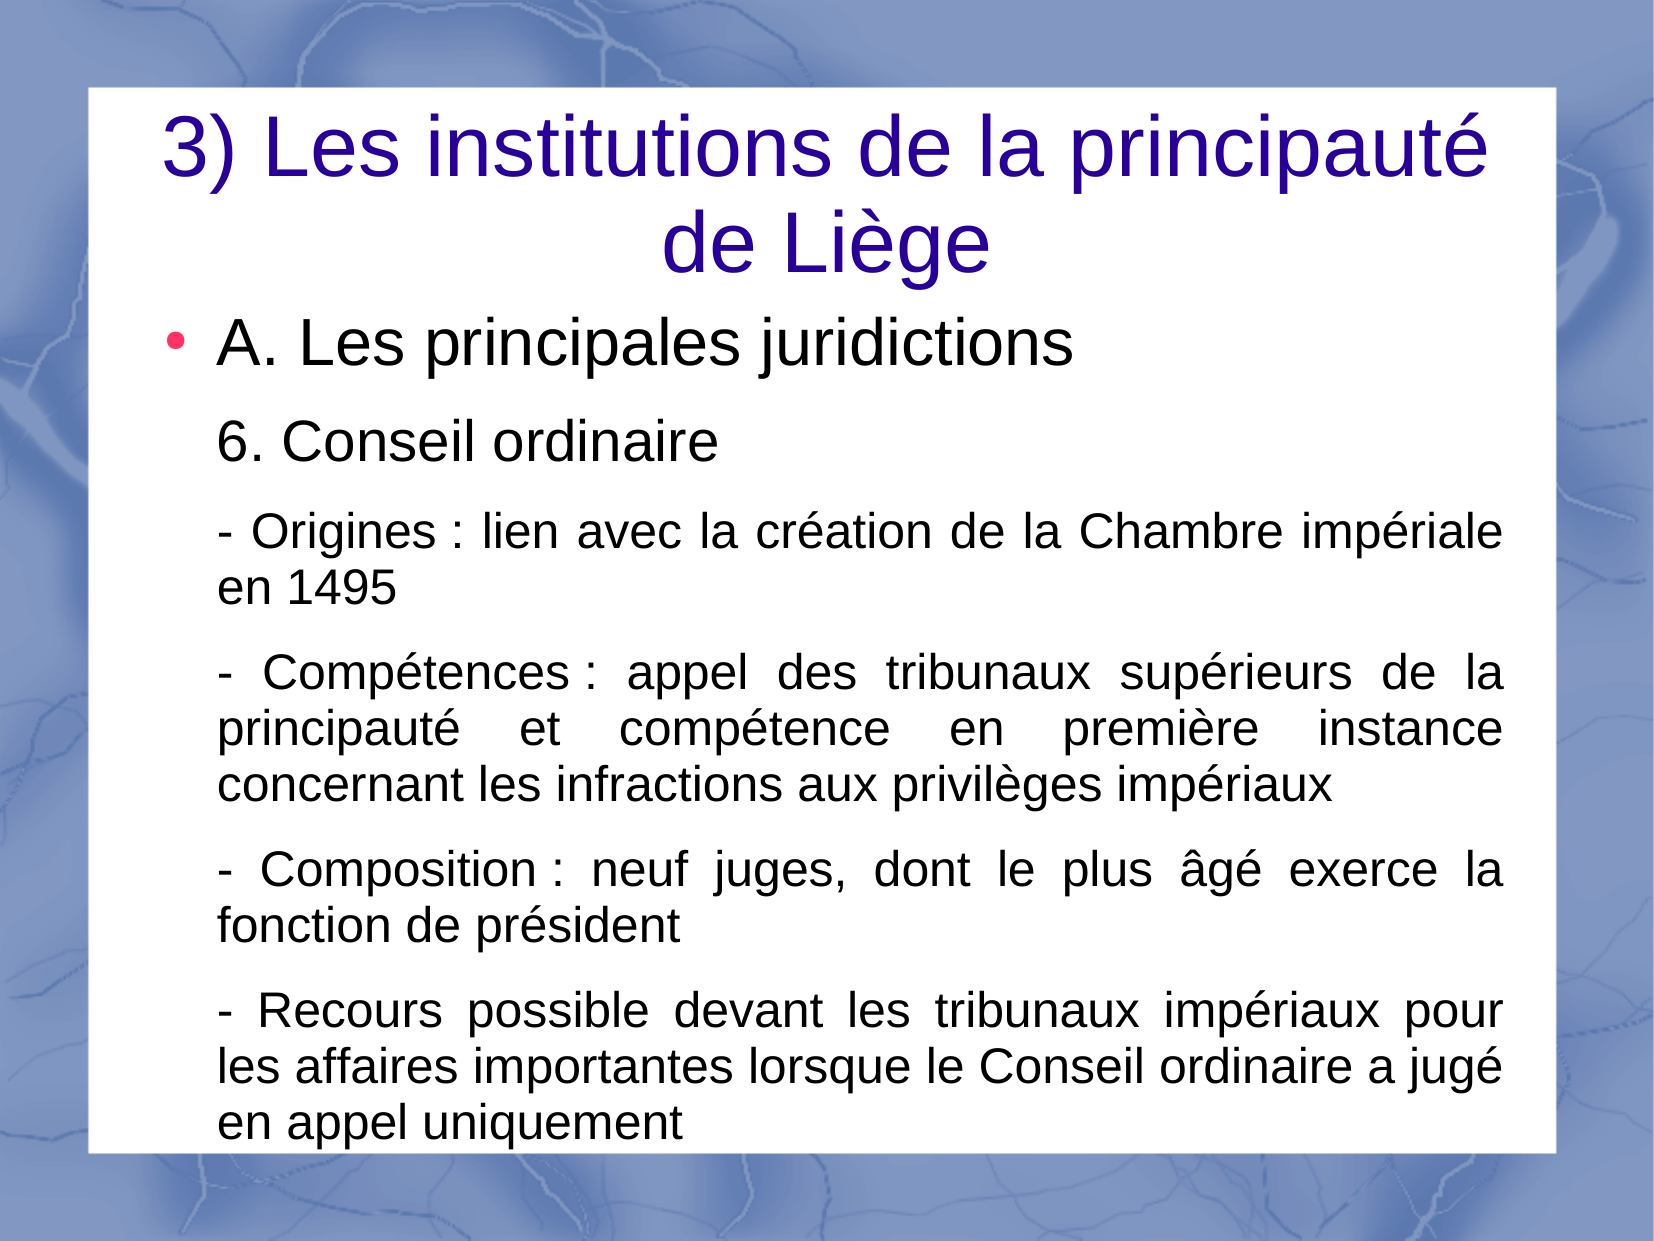

# 3) Les institutions de la principauté de Liège
A. Les principales juridictions
6. Conseil ordinaire
- Origines : lien avec la création de la Chambre impériale en 1495
- Compétences : appel des tribunaux supérieurs de la principauté et compétence en première instance concernant les infractions aux privilèges impériaux
- Composition : neuf juges, dont le plus âgé exerce la fonction de président
- Recours possible devant les tribunaux impériaux pour les affaires importantes lorsque le Conseil ordinaire a jugé en appel uniquement